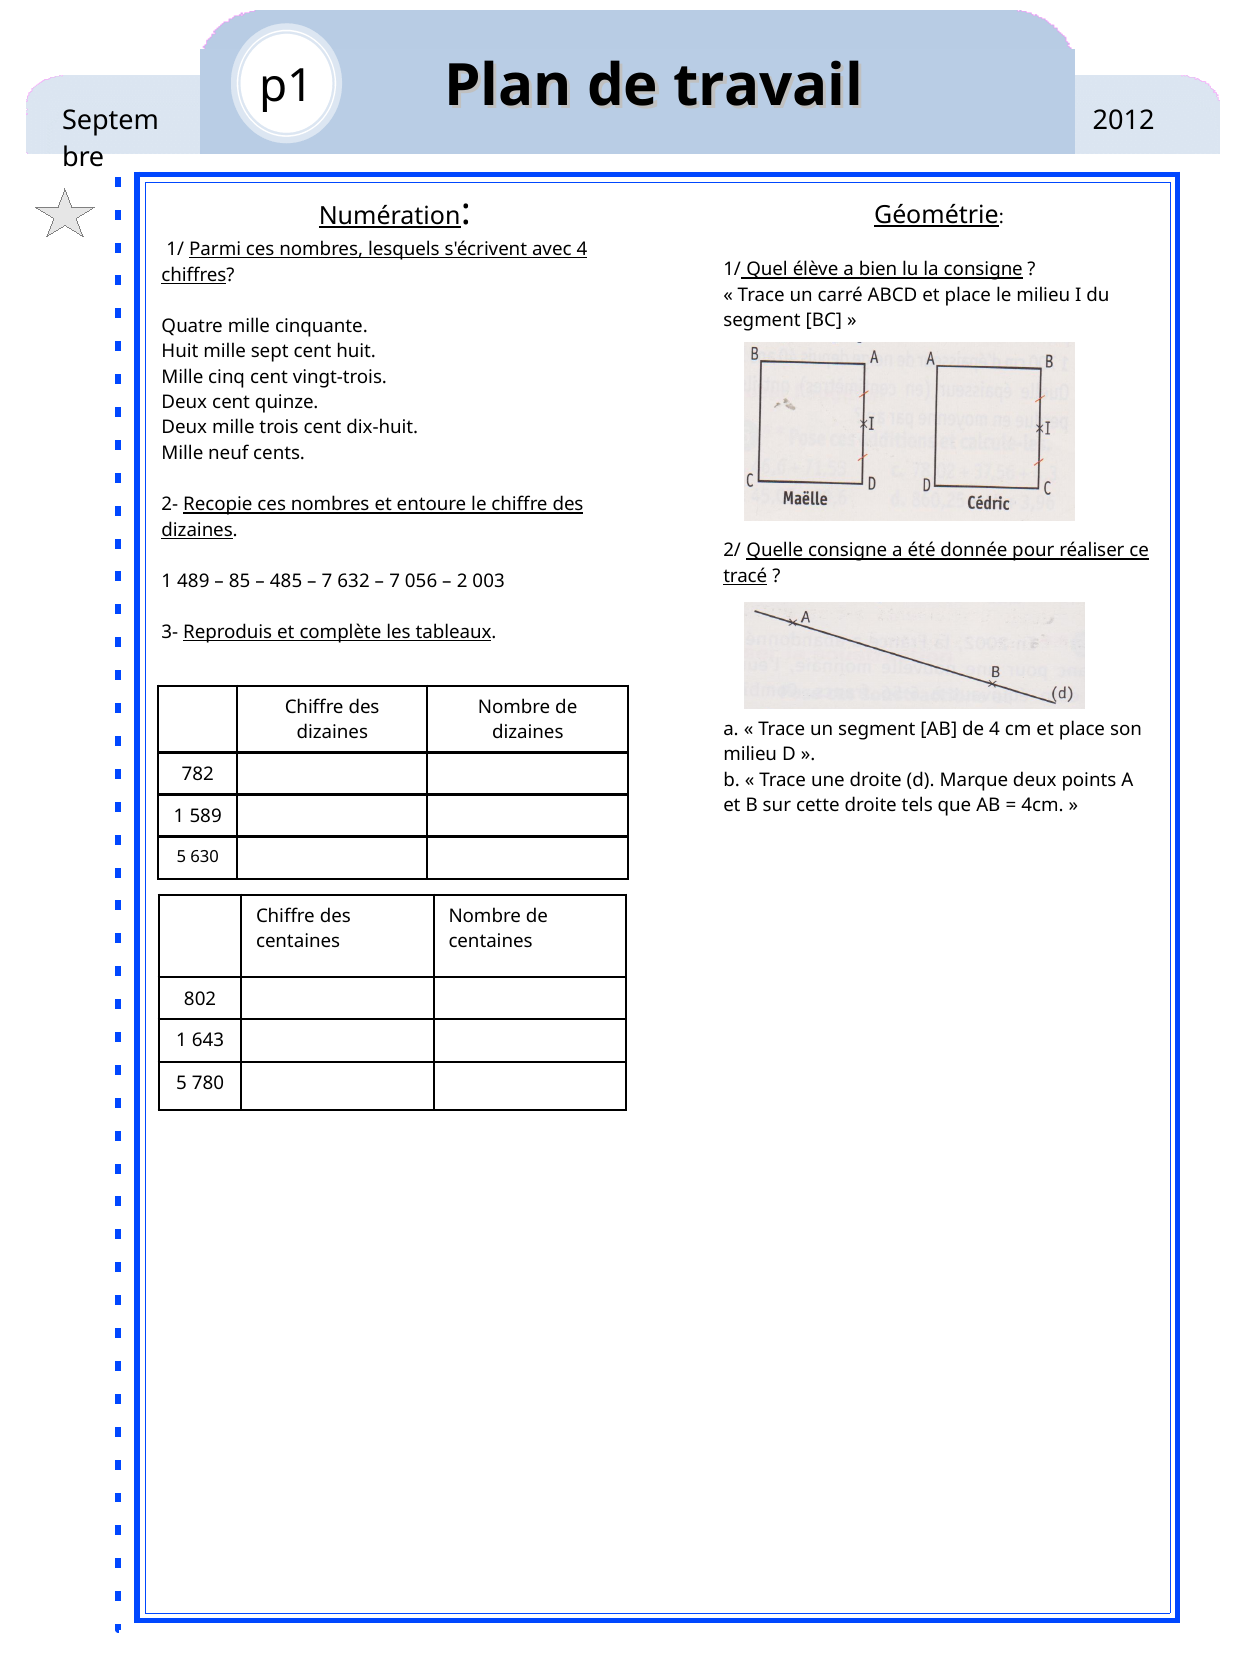

p1
Plan de travail
Septembre
2012
| |
| --- |
Numération:
 1/ Parmi ces nombres, lesquels s'écrivent avec 4 chiffres?
Quatre mille cinquante.
Huit mille sept cent huit.
Mille cinq cent vingt-trois.
Deux cent quinze.
Deux mille trois cent dix-huit.
Mille neuf cents.
2- Recopie ces nombres et entoure le chiffre des dizaines.
1 489 – 85 – 485 – 7 632 – 7 056 – 2 003
3- Reproduis et complète les tableaux.
Géométrie:
1/ Quel élève a bien lu la consigne ?
« Trace un carré ABCD et place le milieu I du segment [BC] »
2/ Quelle consigne a été donnée pour réaliser ce tracé ?
a. « Trace un segment [AB] de 4 cm et place son milieu D ».
b. « Trace une droite (d). Marque deux points A et B sur cette droite tels que AB = 4cm. »
| | Chiffre des dizaines | Nombre de dizaines |
| --- | --- | --- |
| 782 | | |
| 1 589 | | |
| 5 630 | | |
| | Chiffre des centaines | Nombre de centaines |
| --- | --- | --- |
| 802 | | |
| 1 643 | | |
| 5 780 | | |